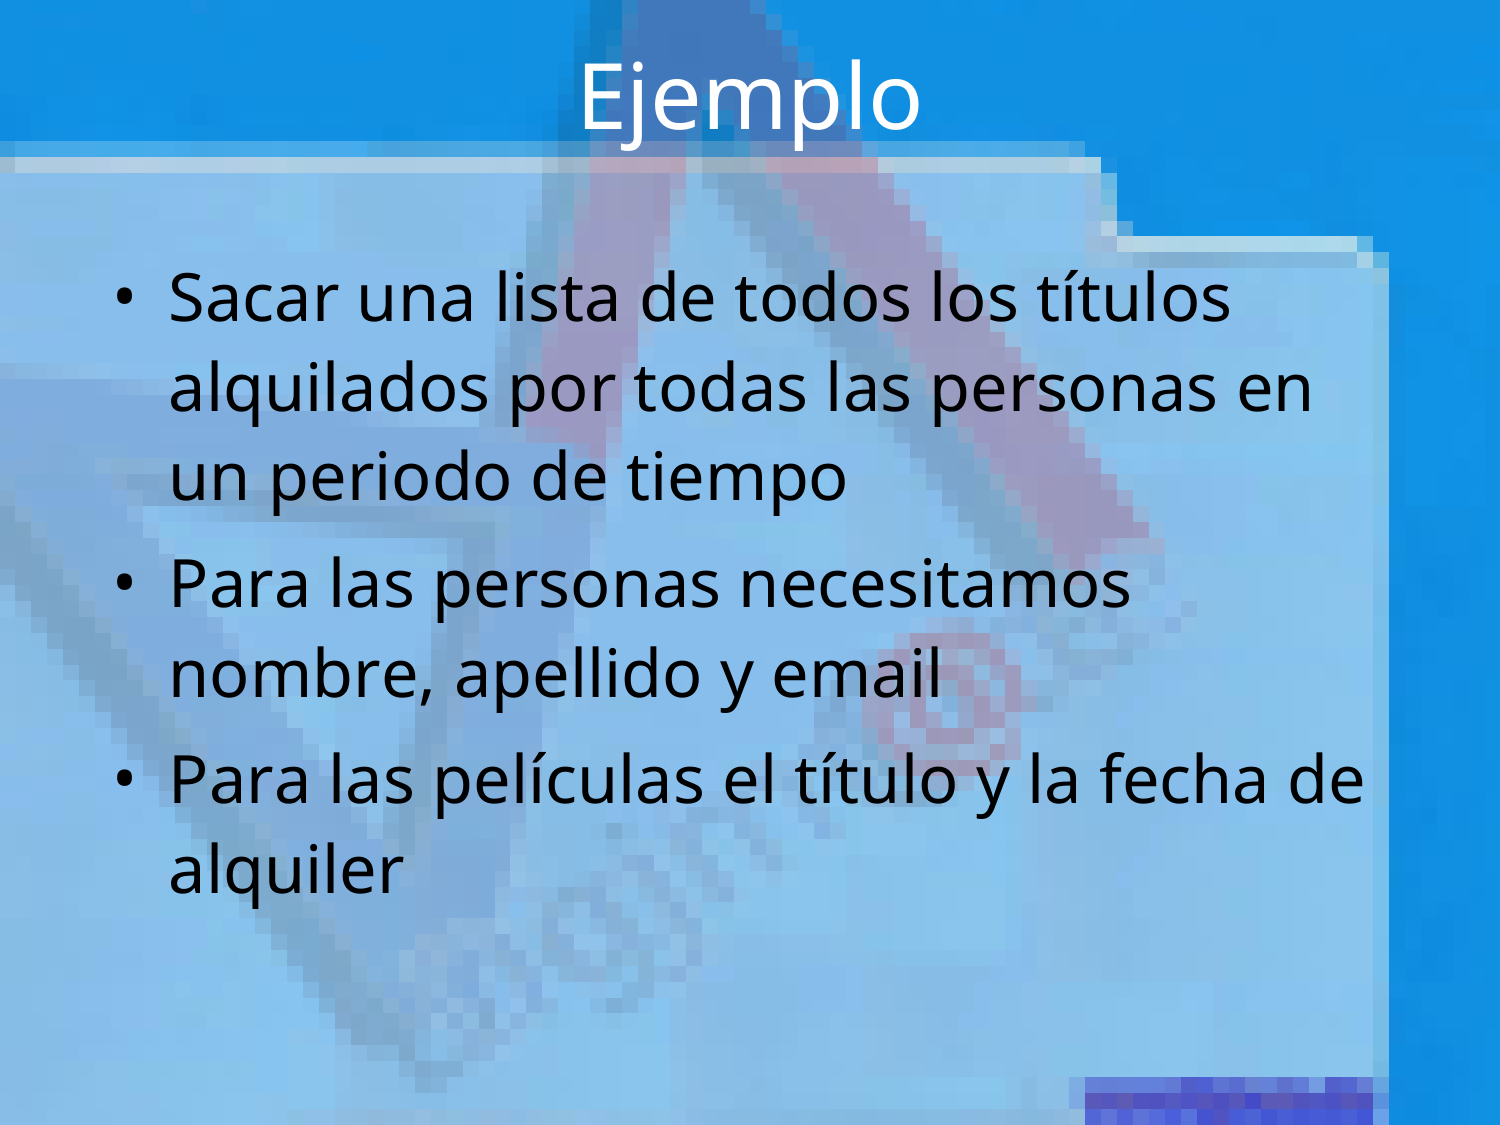

# Ejemplo
Sacar una lista de todos los títulos alquilados por todas las personas en un periodo de tiempo
Para las personas necesitamos nombre, apellido y email
Para las películas el título y la fecha de alquiler